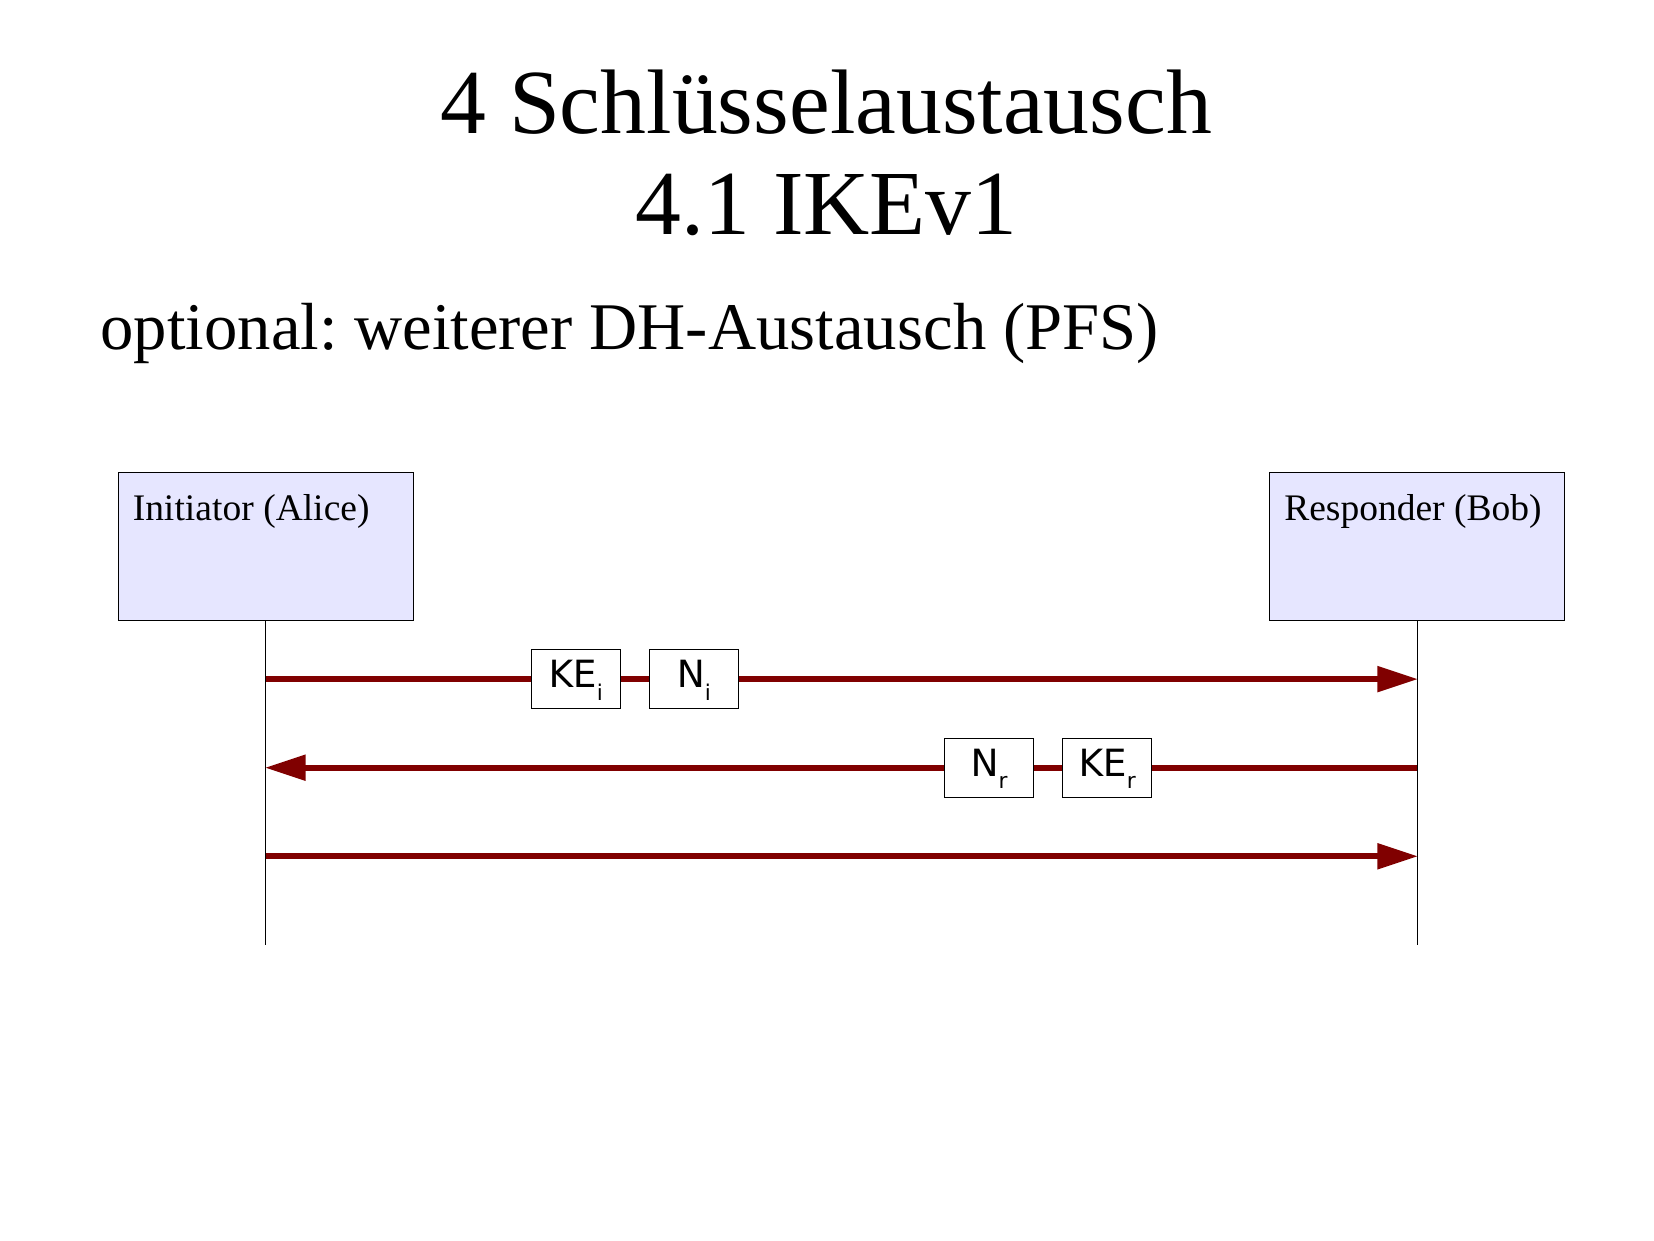

# 4 Schlüsselaustausch 4.1 IKEv1
optional: weiterer DH-Austausch (PFS)
Initiator (Alice)
Responder (Bob)
KEi
Ni
Nr
KEr